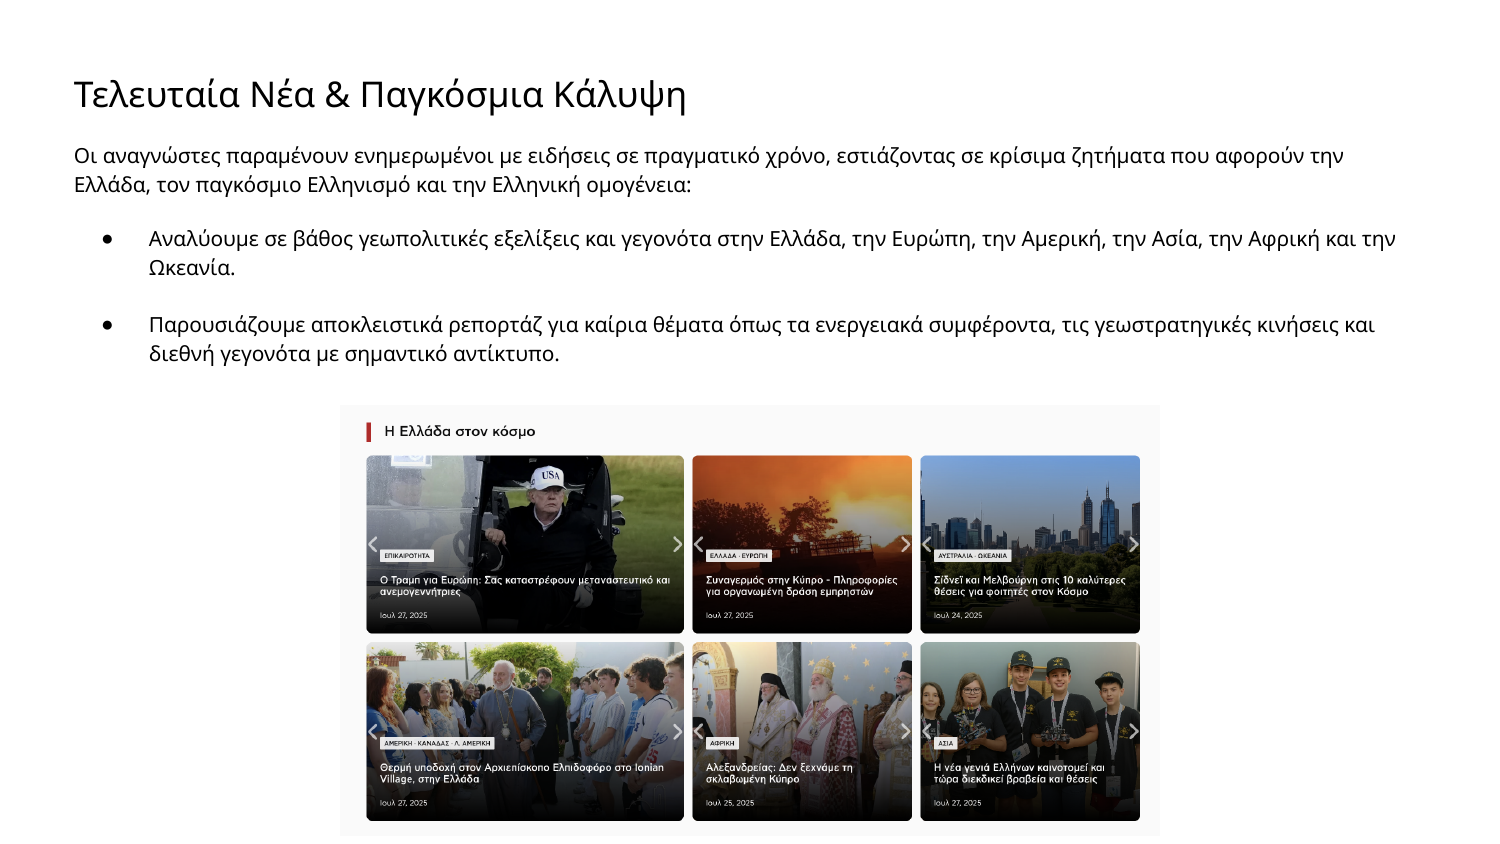

Τελευταία Νέα & Παγκόσμια Κάλυψη
Οι αναγνώστες παραμένουν ενημερωμένοι με ειδήσεις σε πραγματικό χρόνο, εστιάζοντας σε κρίσιμα ζητήματα που αφορούν την Ελλάδα, τον παγκόσμιο Ελληνισμό και την Ελληνική ομογένεια:
Αναλύουμε σε βάθος γεωπολιτικές εξελίξεις και γεγονότα στην Ελλάδα, την Ευρώπη, την Αμερική, την Ασία, την Αφρική και την Ωκεανία.
Παρουσιάζουμε αποκλειστικά ρεπορτάζ για καίρια θέματα όπως τα ενεργειακά συμφέροντα, τις γεωστρατηγικές κινήσεις και διεθνή γεγονότα με σημαντικό αντίκτυπο.